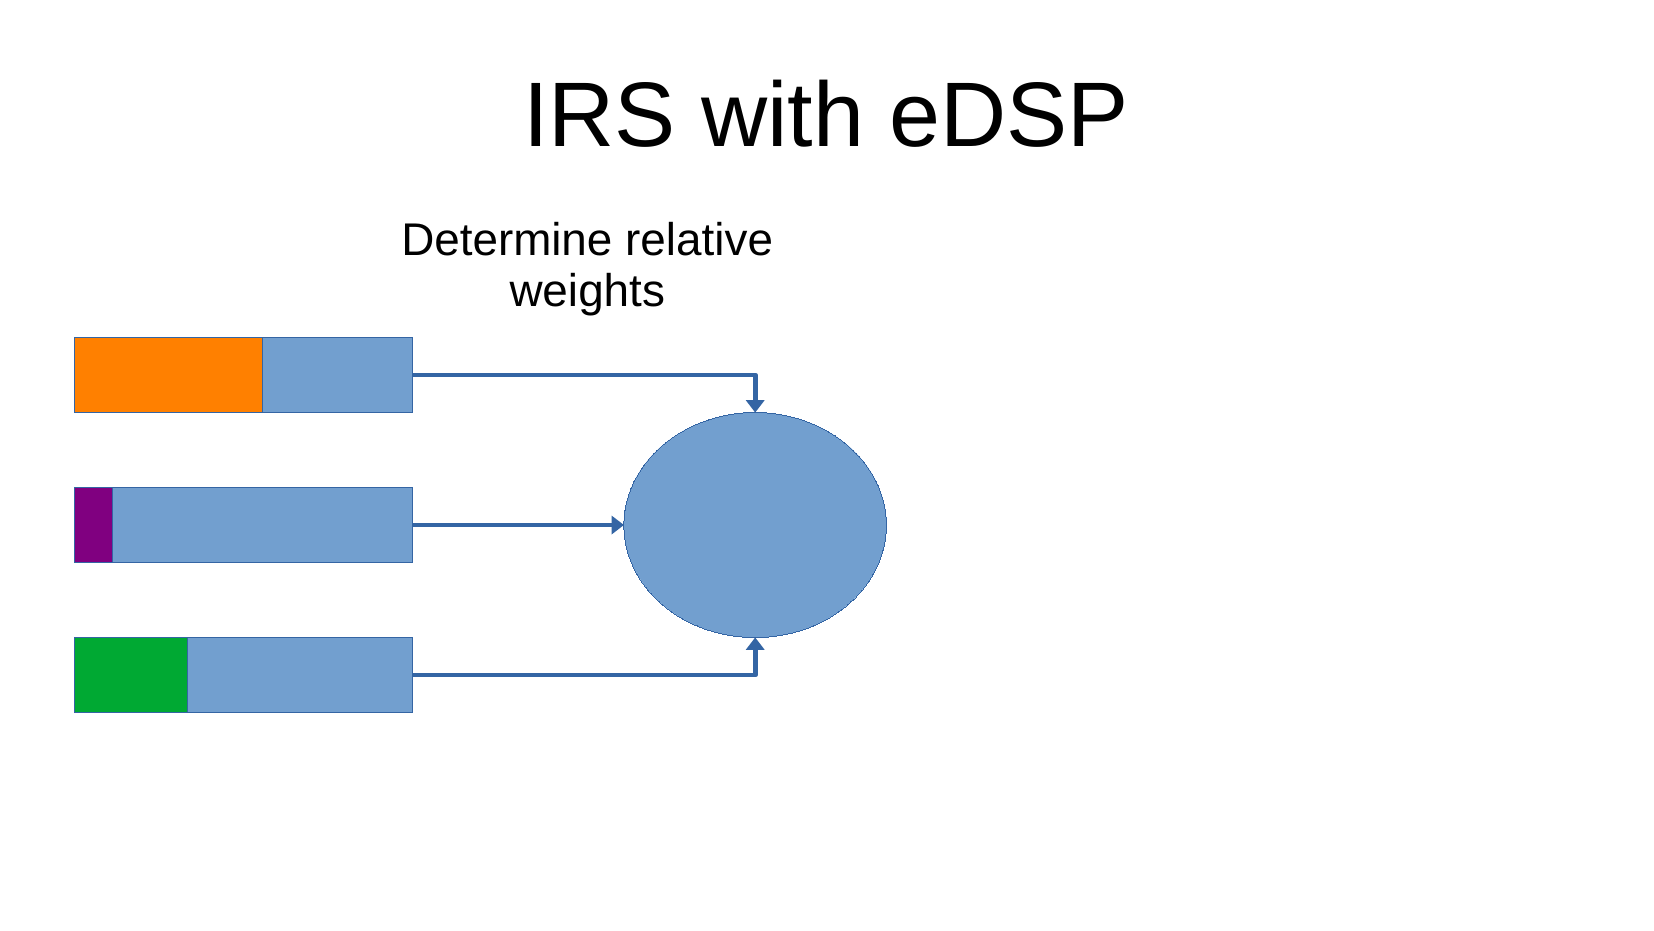

# IRS with eDSP
Determine relative
weights